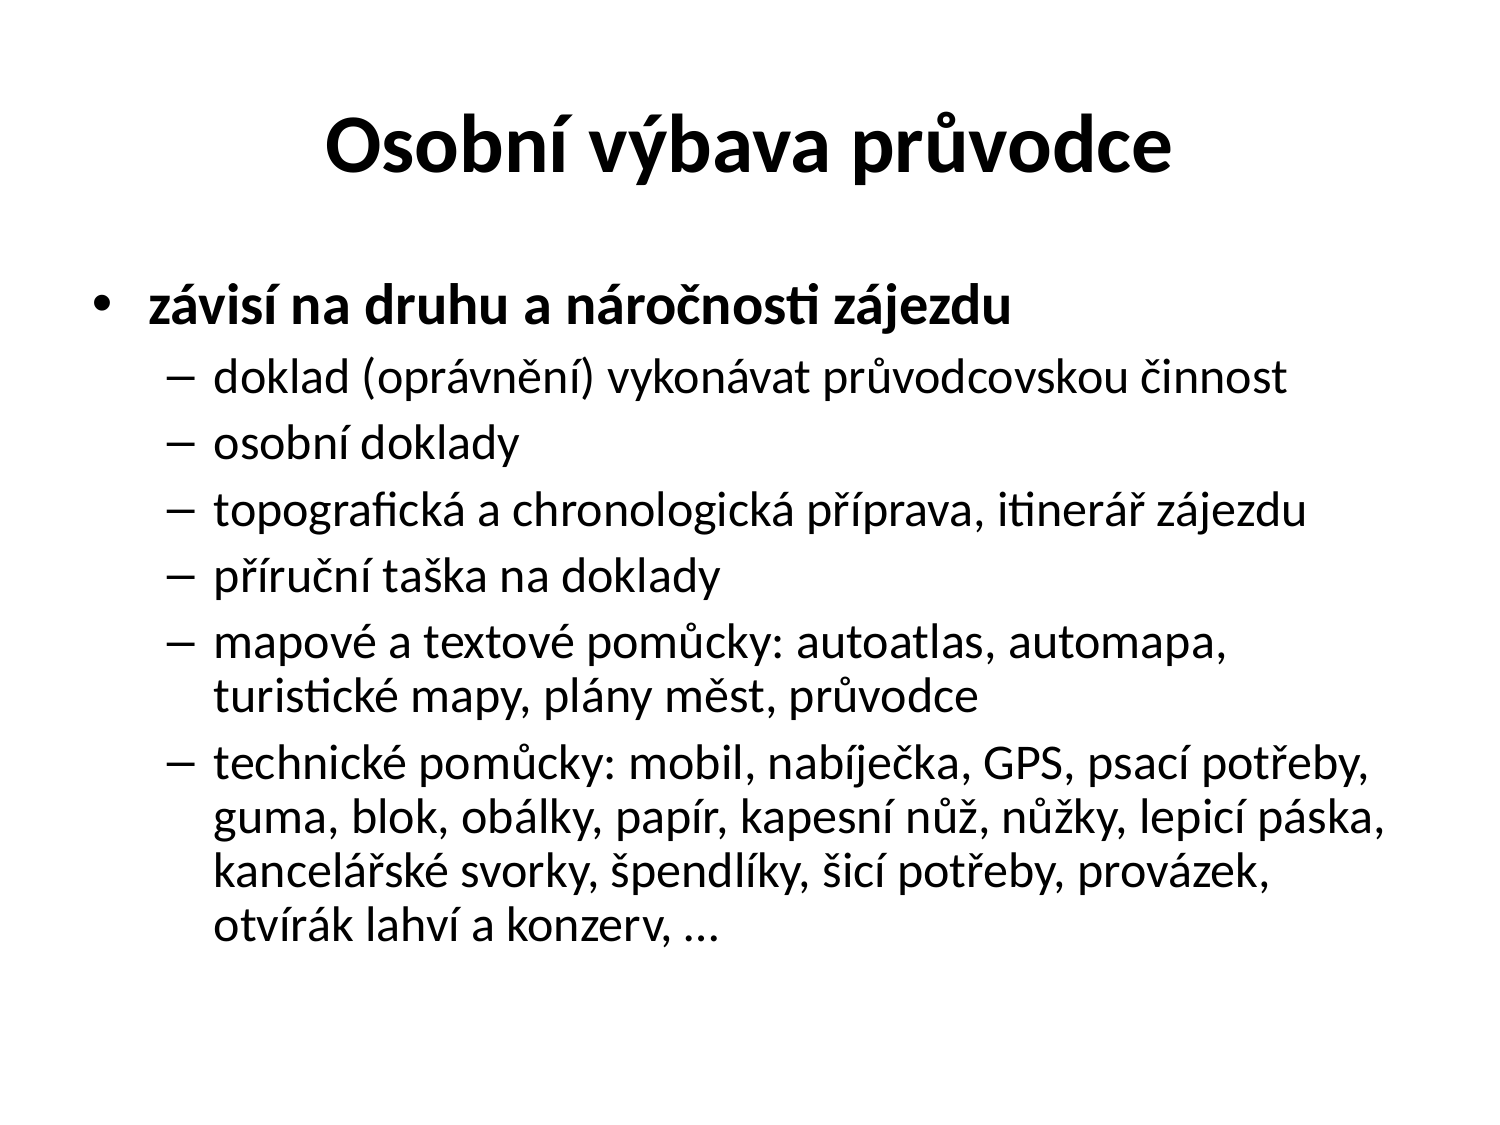

# Osobní výbava průvodce
závisí na druhu a náročnosti zájezdu
doklad (oprávnění) vykonávat průvodcovskou činnost
osobní doklady
topografická a chronologická příprava, itinerář zájezdu
příruční taška na doklady
mapové a textové pomůcky: autoatlas, automapa, turistické mapy, plány měst, průvodce
technické pomůcky: mobil, nabíječka, GPS, psací potřeby, guma, blok, obálky, papír, kapesní nůž, nůžky, lepicí páska, kancelářské svorky, špendlíky, šicí potřeby, provázek, otvírák lahví a konzerv, …